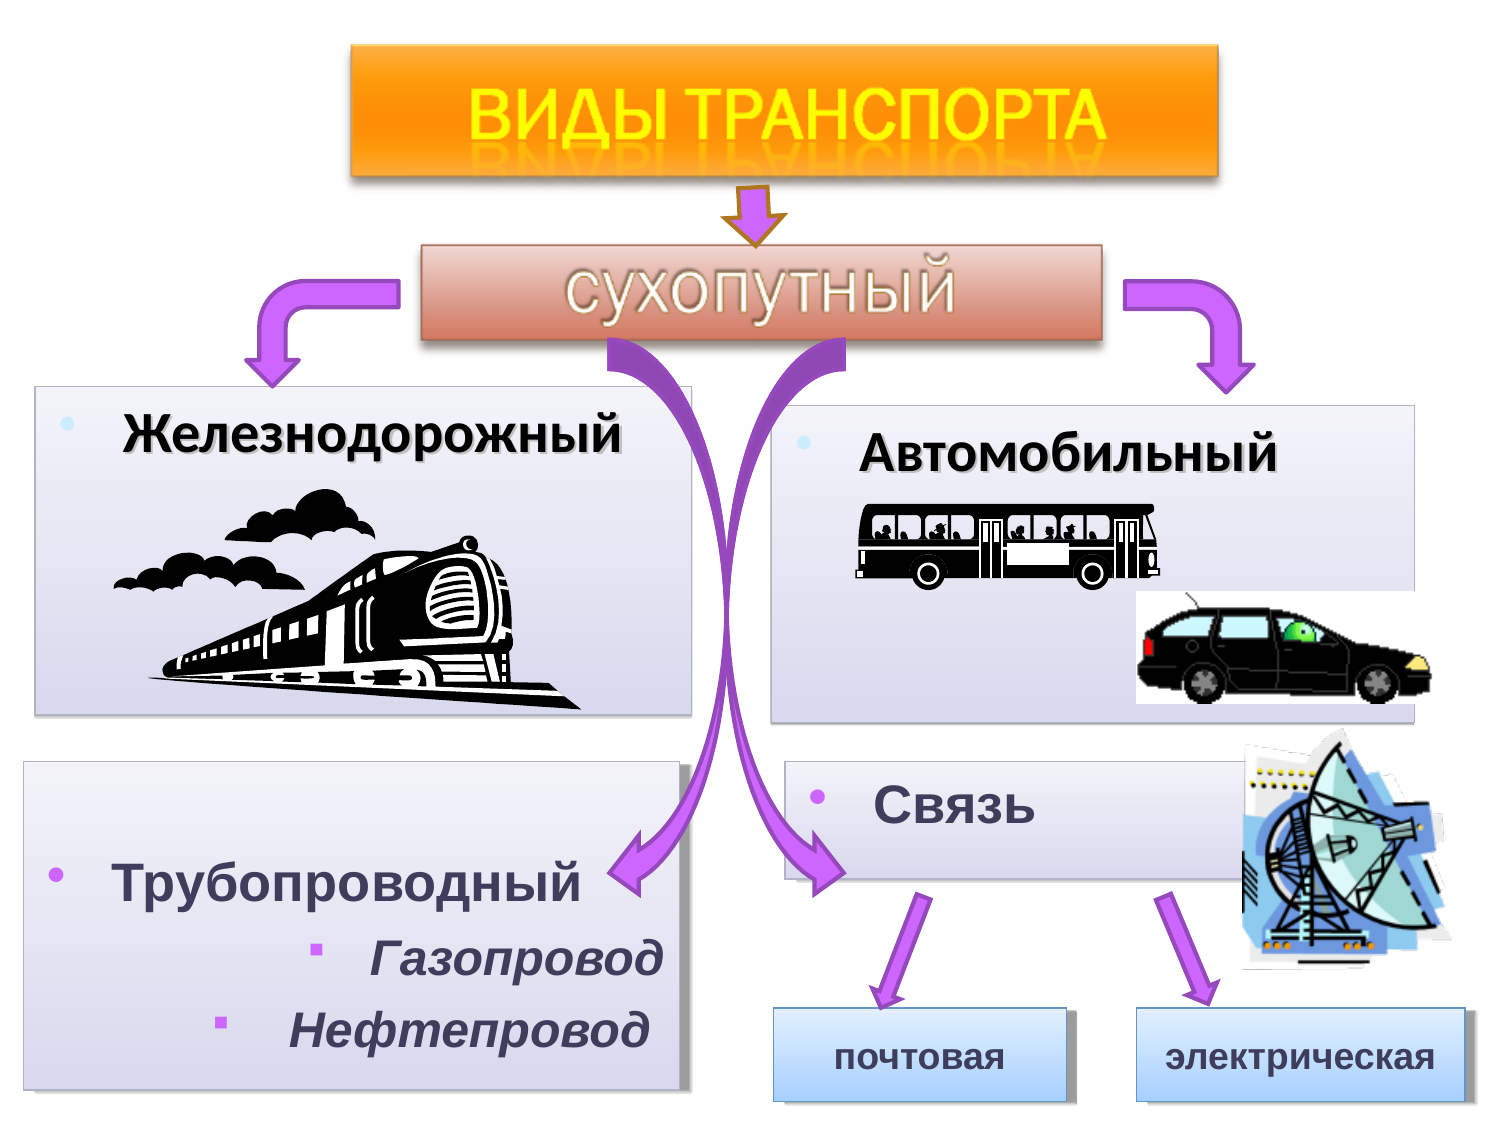

# Железнодорожный
Автомобильный
Трубопроводный
Газопровод
 Нефтепровод
Связь
почтовая
электрическая